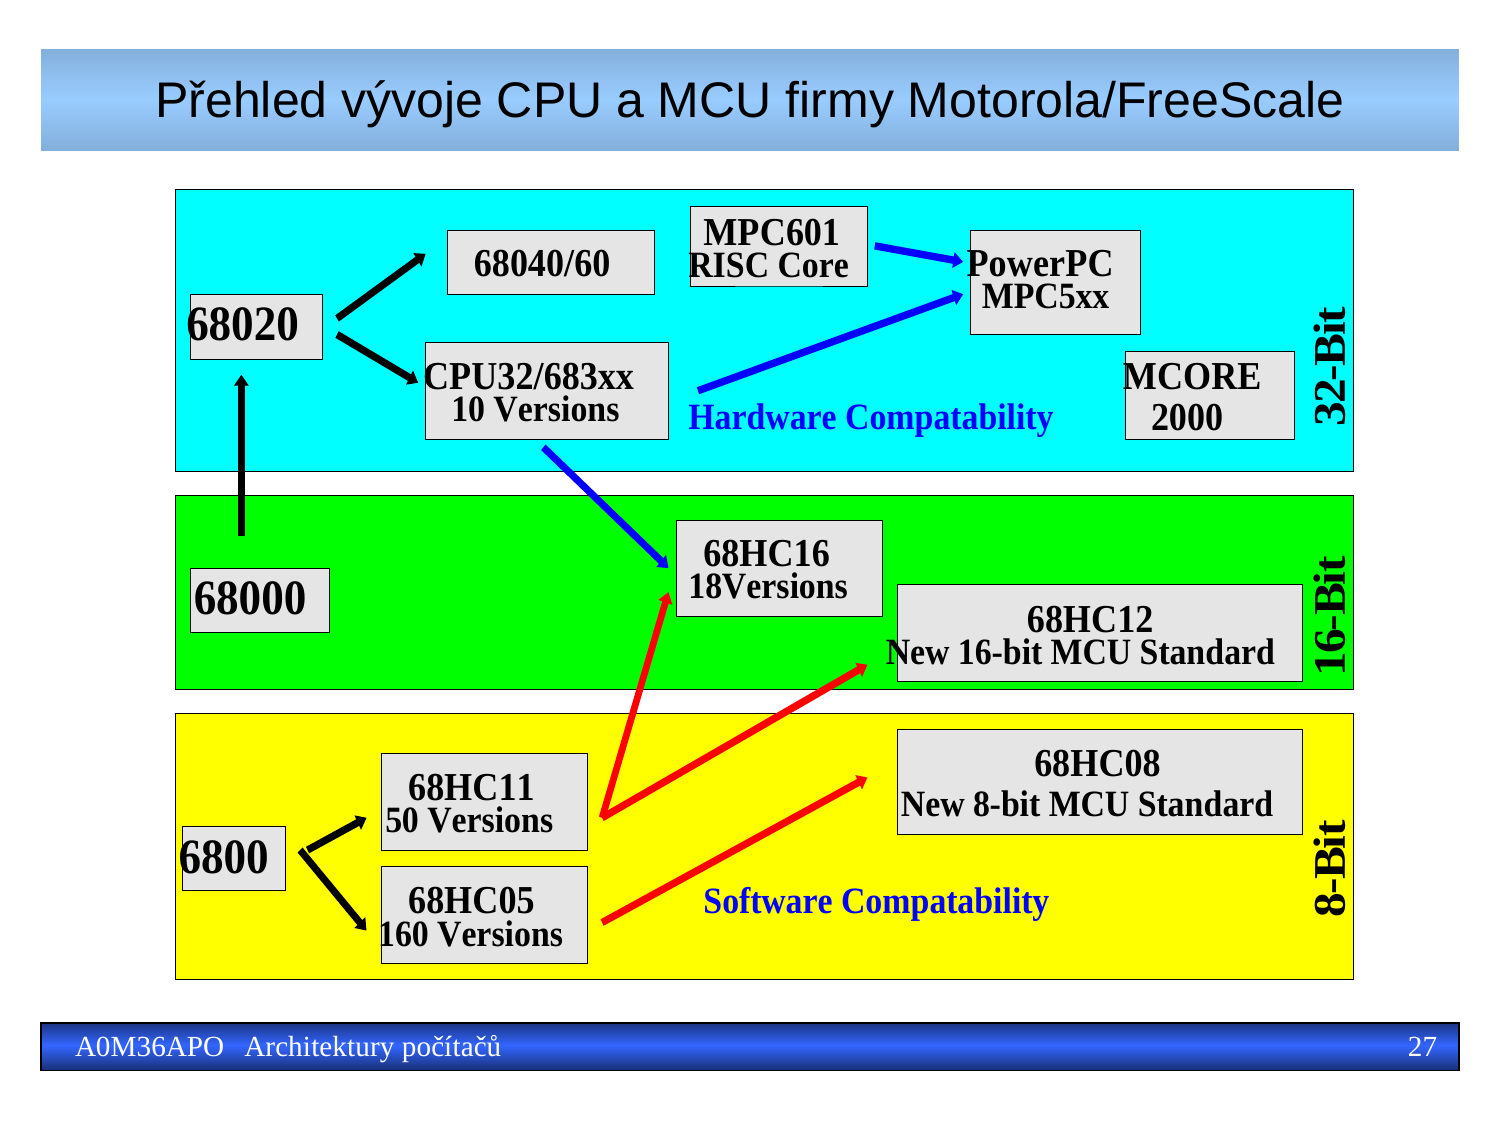

# Přehled vývoje CPU a MCU firmy Motorola/FreeScale
A0M36APO Architektury počítačů
27